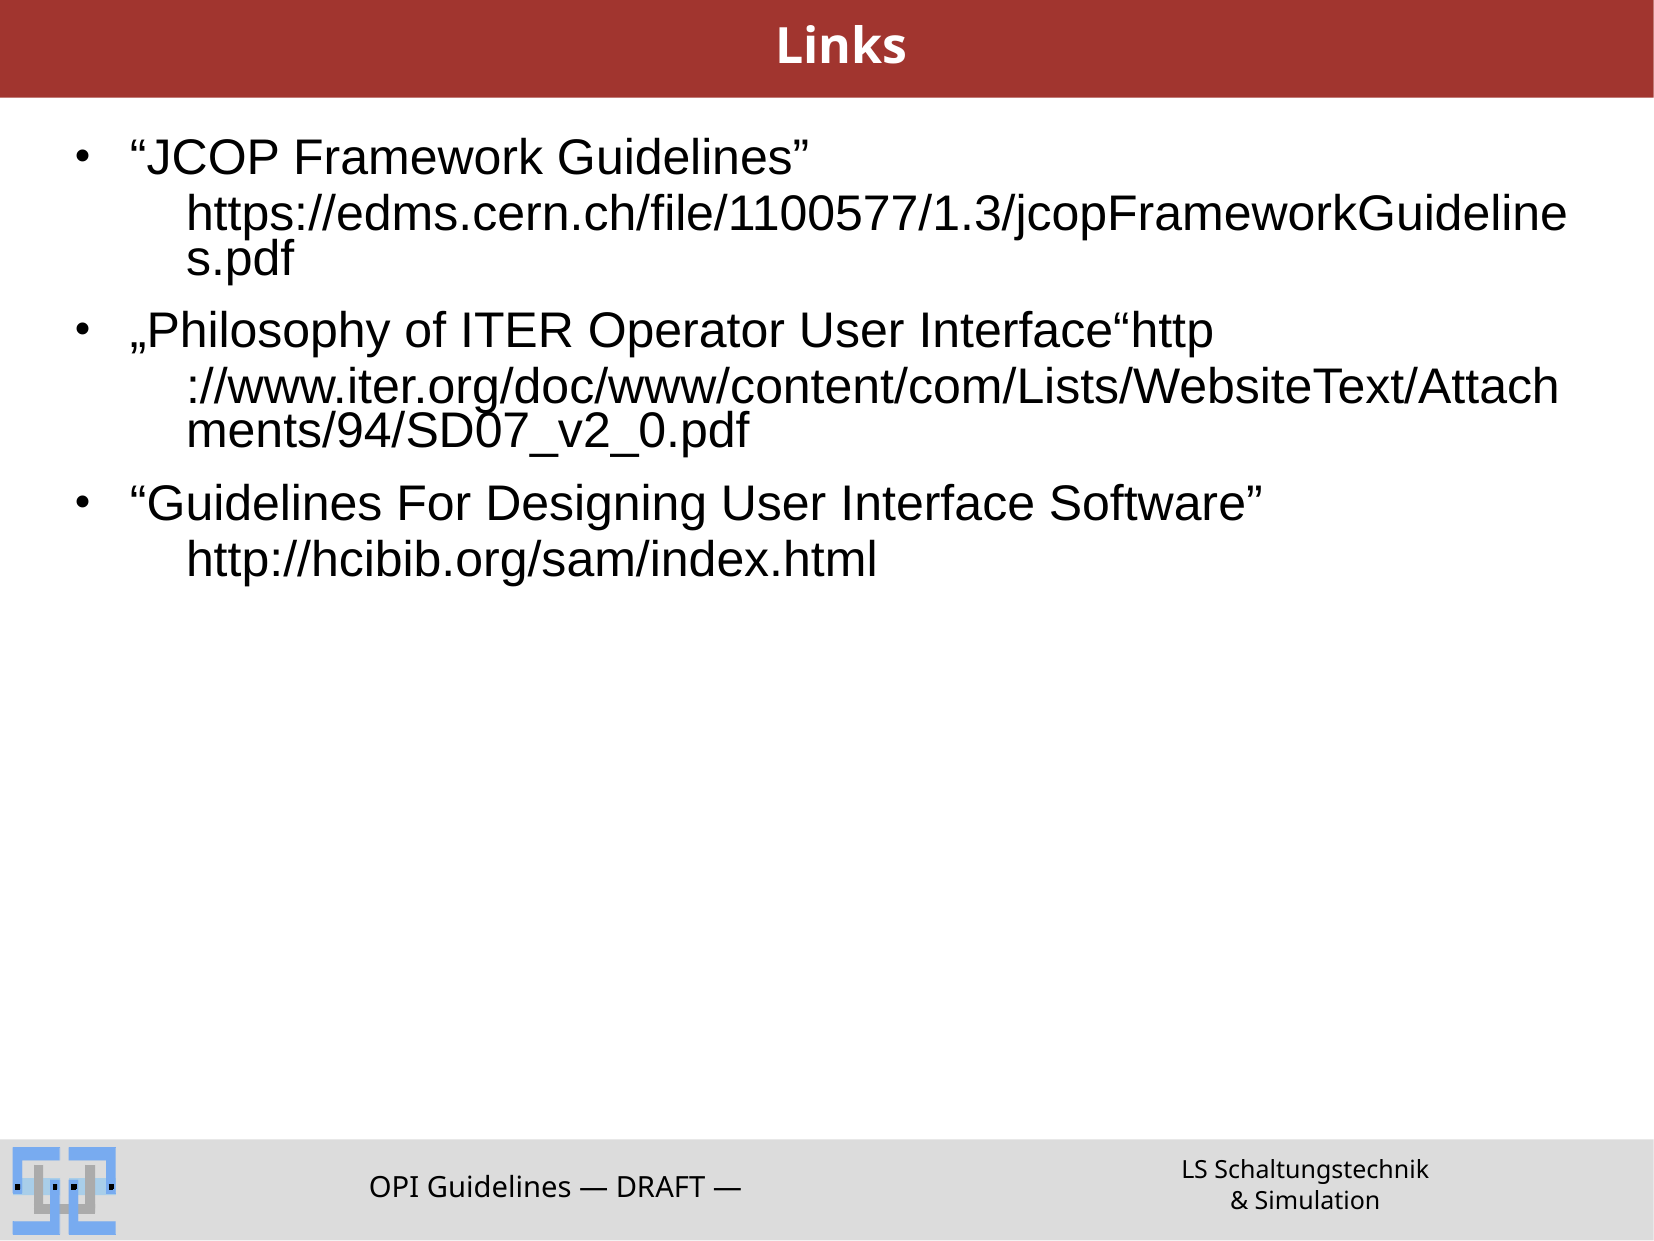

# Links
“JCOP Framework Guidelines”
https://edms.cern.ch/file/1100577/1.3/jcopFrameworkGuidelines.pdf
„Philosophy of ITER Operator User Interface“http://www.iter.org/doc/www/content/com/Lists/WebsiteText/Attachments/94/SD07_v2_0.pdf
“Guidelines For Designing User Interface Software”
http://hcibib.org/sam/index.html
OPI Guidelines — DRAFT —